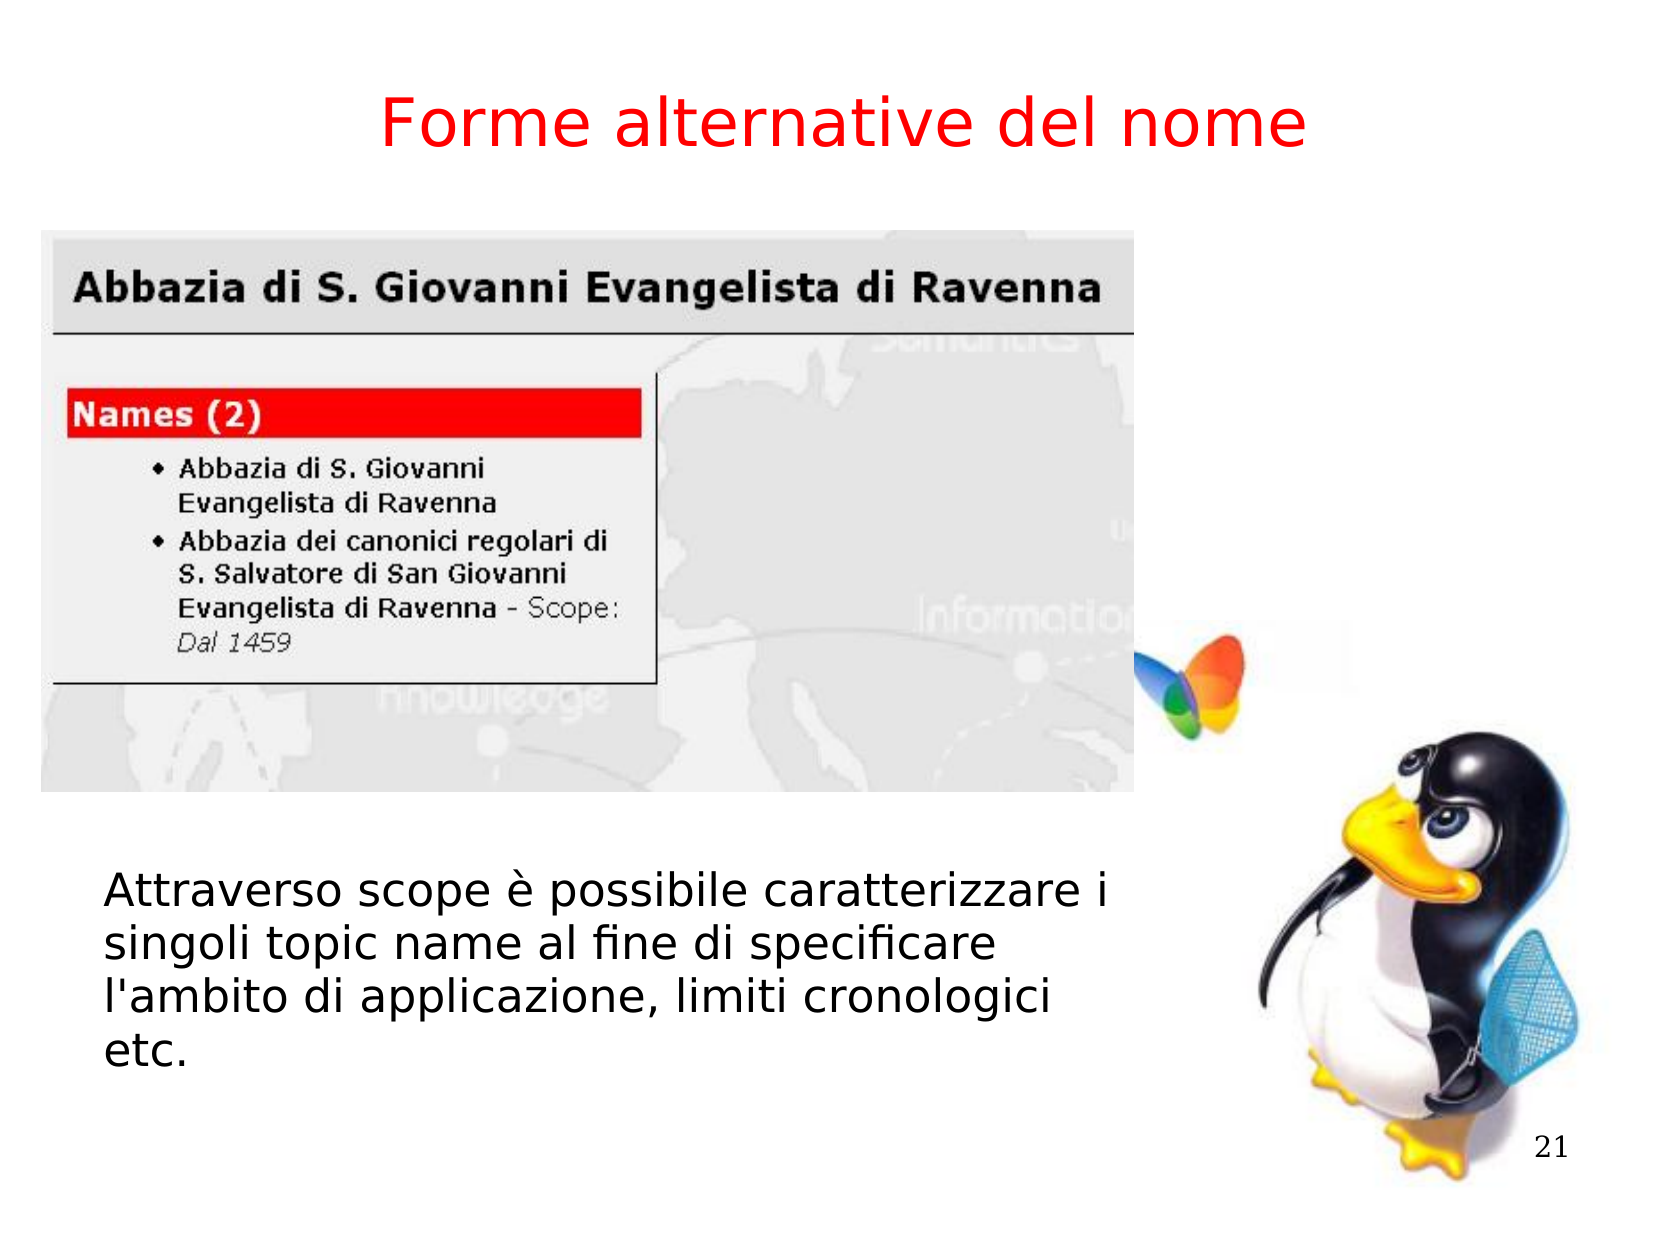

# Forme alternative del nome
Attraverso scope è possibile caratterizzare i singoli topic name al fine di specificare l'ambito di applicazione, limiti cronologici etc.
21